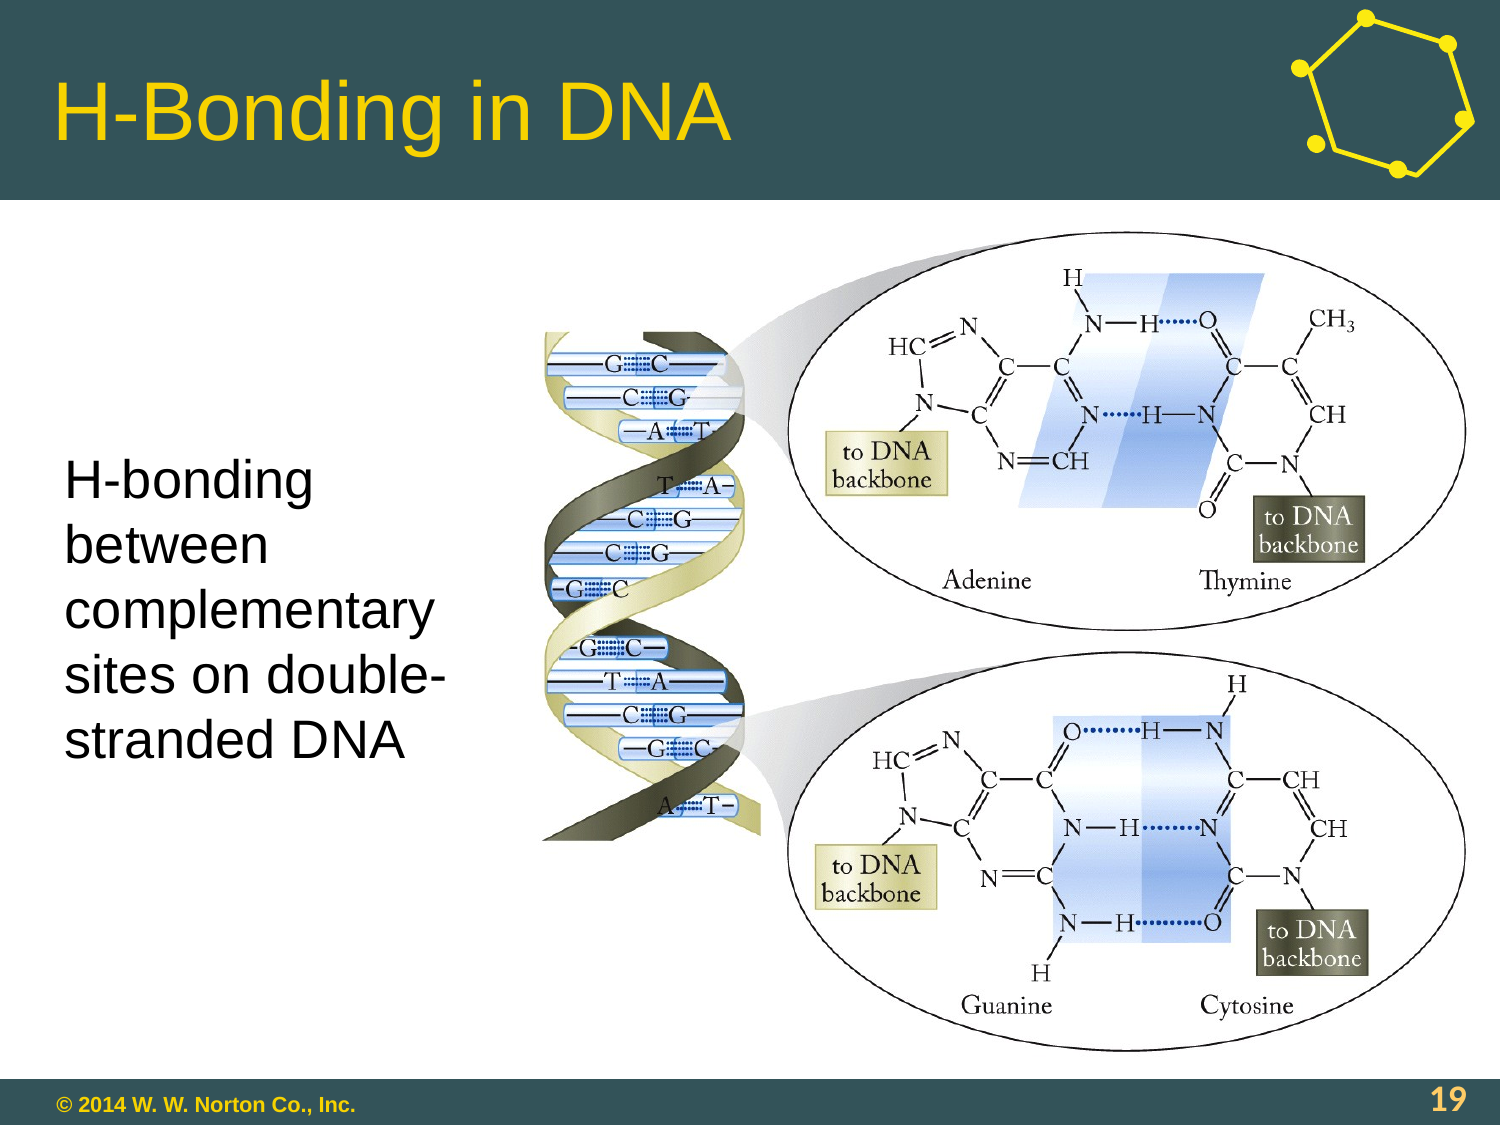

# H-Bonding in DNA
H-bonding between complementary sites on double-stranded DNA